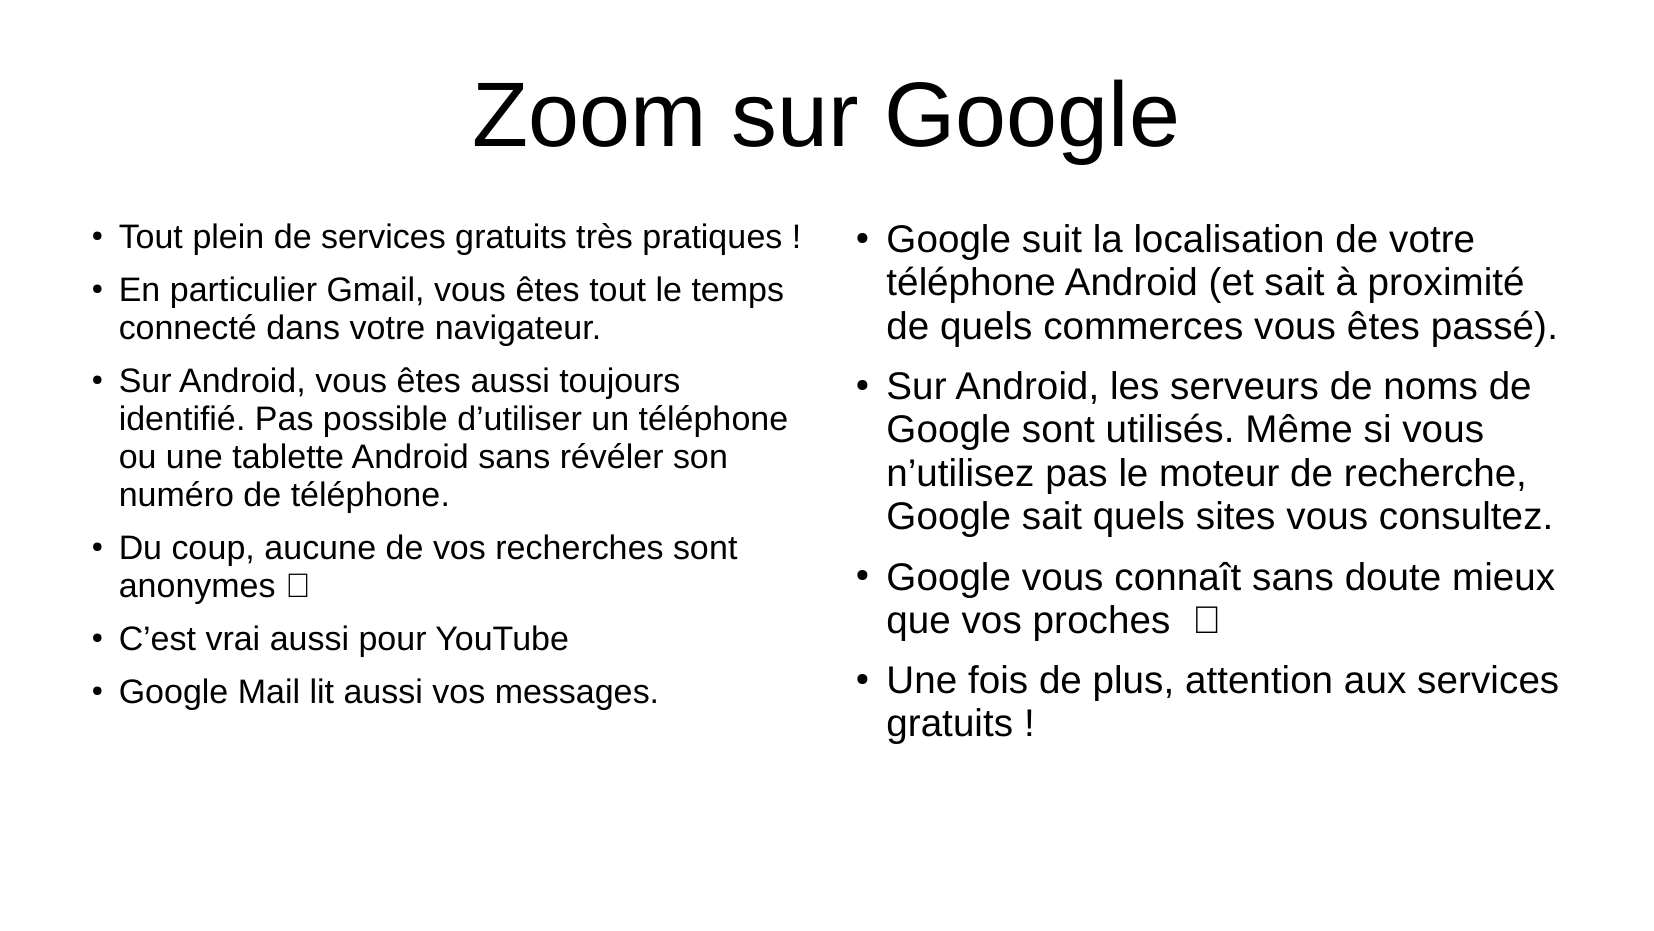

# Zoom sur Google
Tout plein de services gratuits très pratiques !
En particulier Gmail, vous êtes tout le temps connecté dans votre navigateur.
Sur Android, vous êtes aussi toujours identifié. Pas possible d’utiliser un téléphone ou une tablette Android sans révéler son numéro de téléphone.
Du coup, aucune de vos recherches sont anonymes 🤨
C’est vrai aussi pour YouTube
Google Mail lit aussi vos messages.
Google suit la localisation de votre téléphone Android (et sait à proximité de quels commerces vous êtes passé).
Sur Android, les serveurs de noms de Google sont utilisés. Même si vous n’utilisez pas le moteur de recherche, Google sait quels sites vous consultez.
Google vous connaît sans doute mieux que vos proches 🤨
Une fois de plus, attention aux services gratuits !